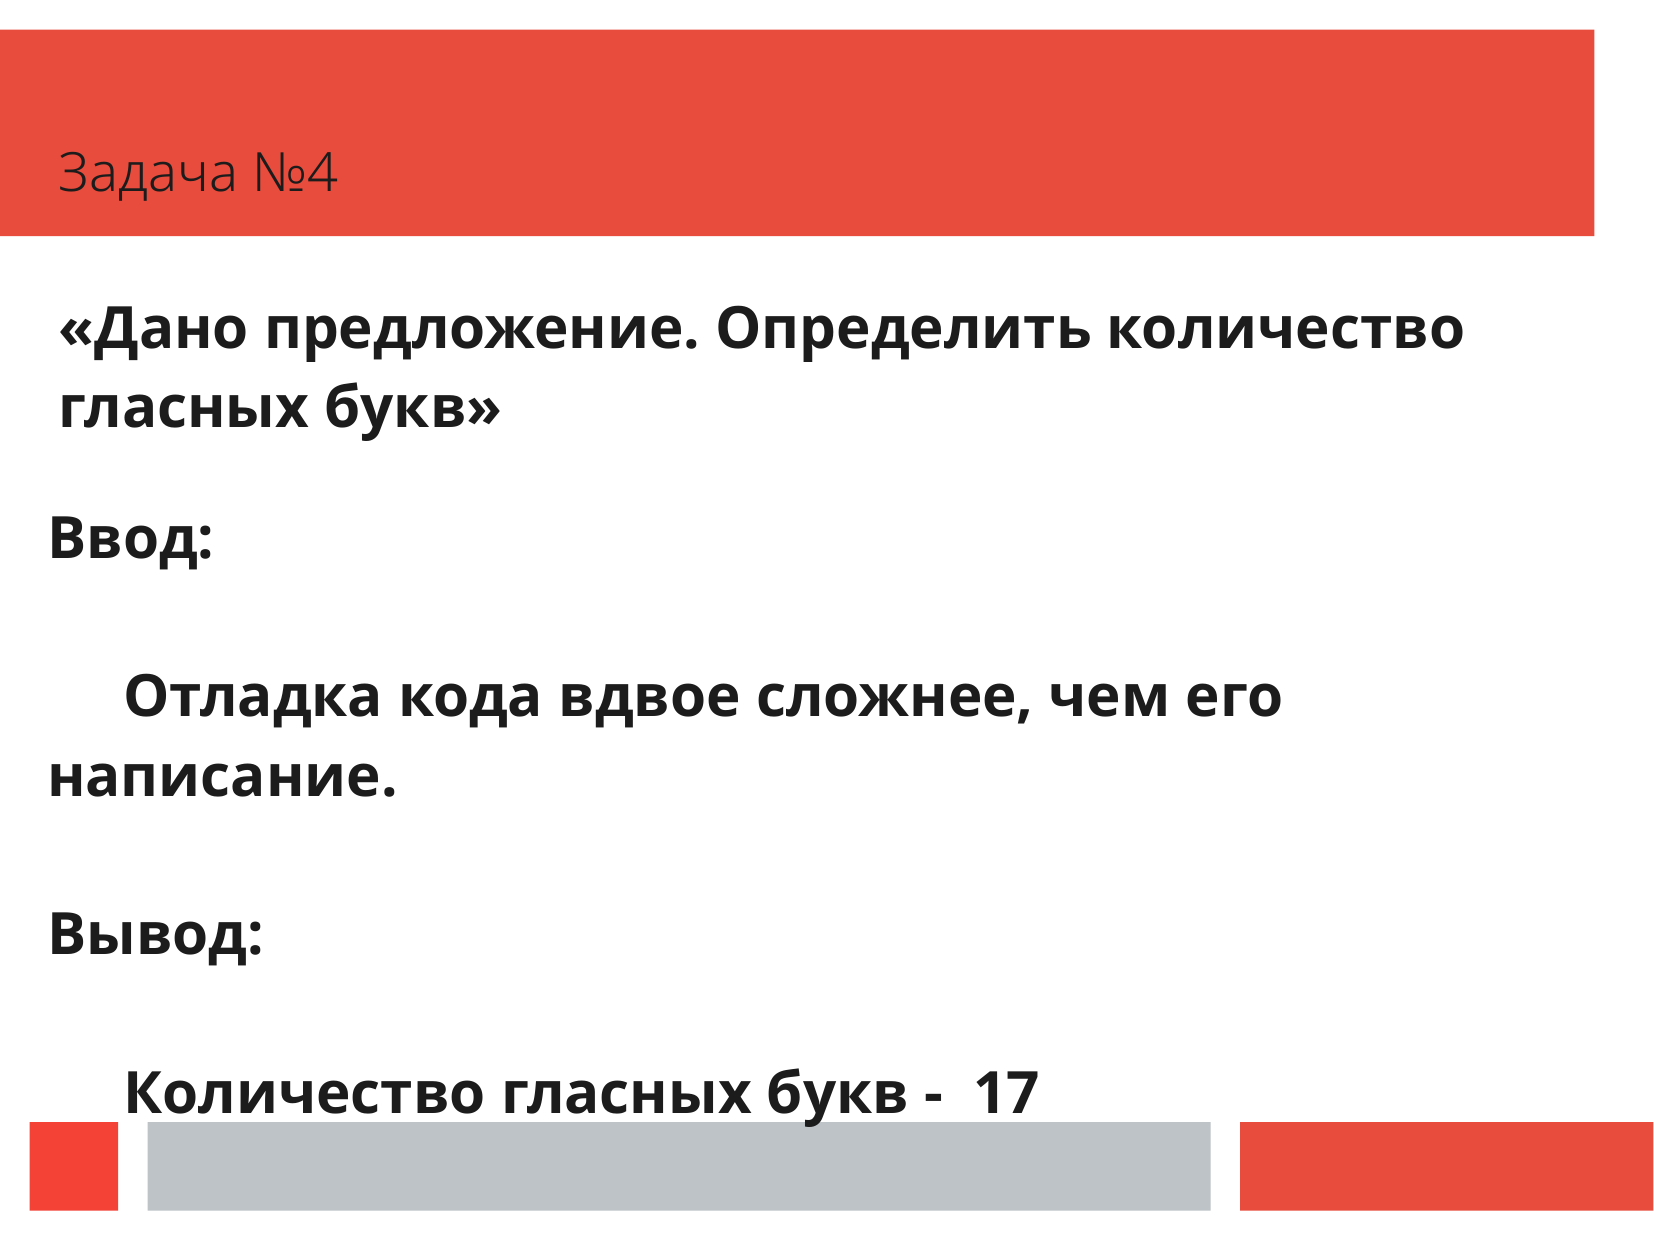

# Задача №4
«Дано предложение. Определить количество гласных букв»
Ввод:
 Отладка кода вдвое сложнее, чем его написание.
Вывод:
 Количество гласных букв - 17